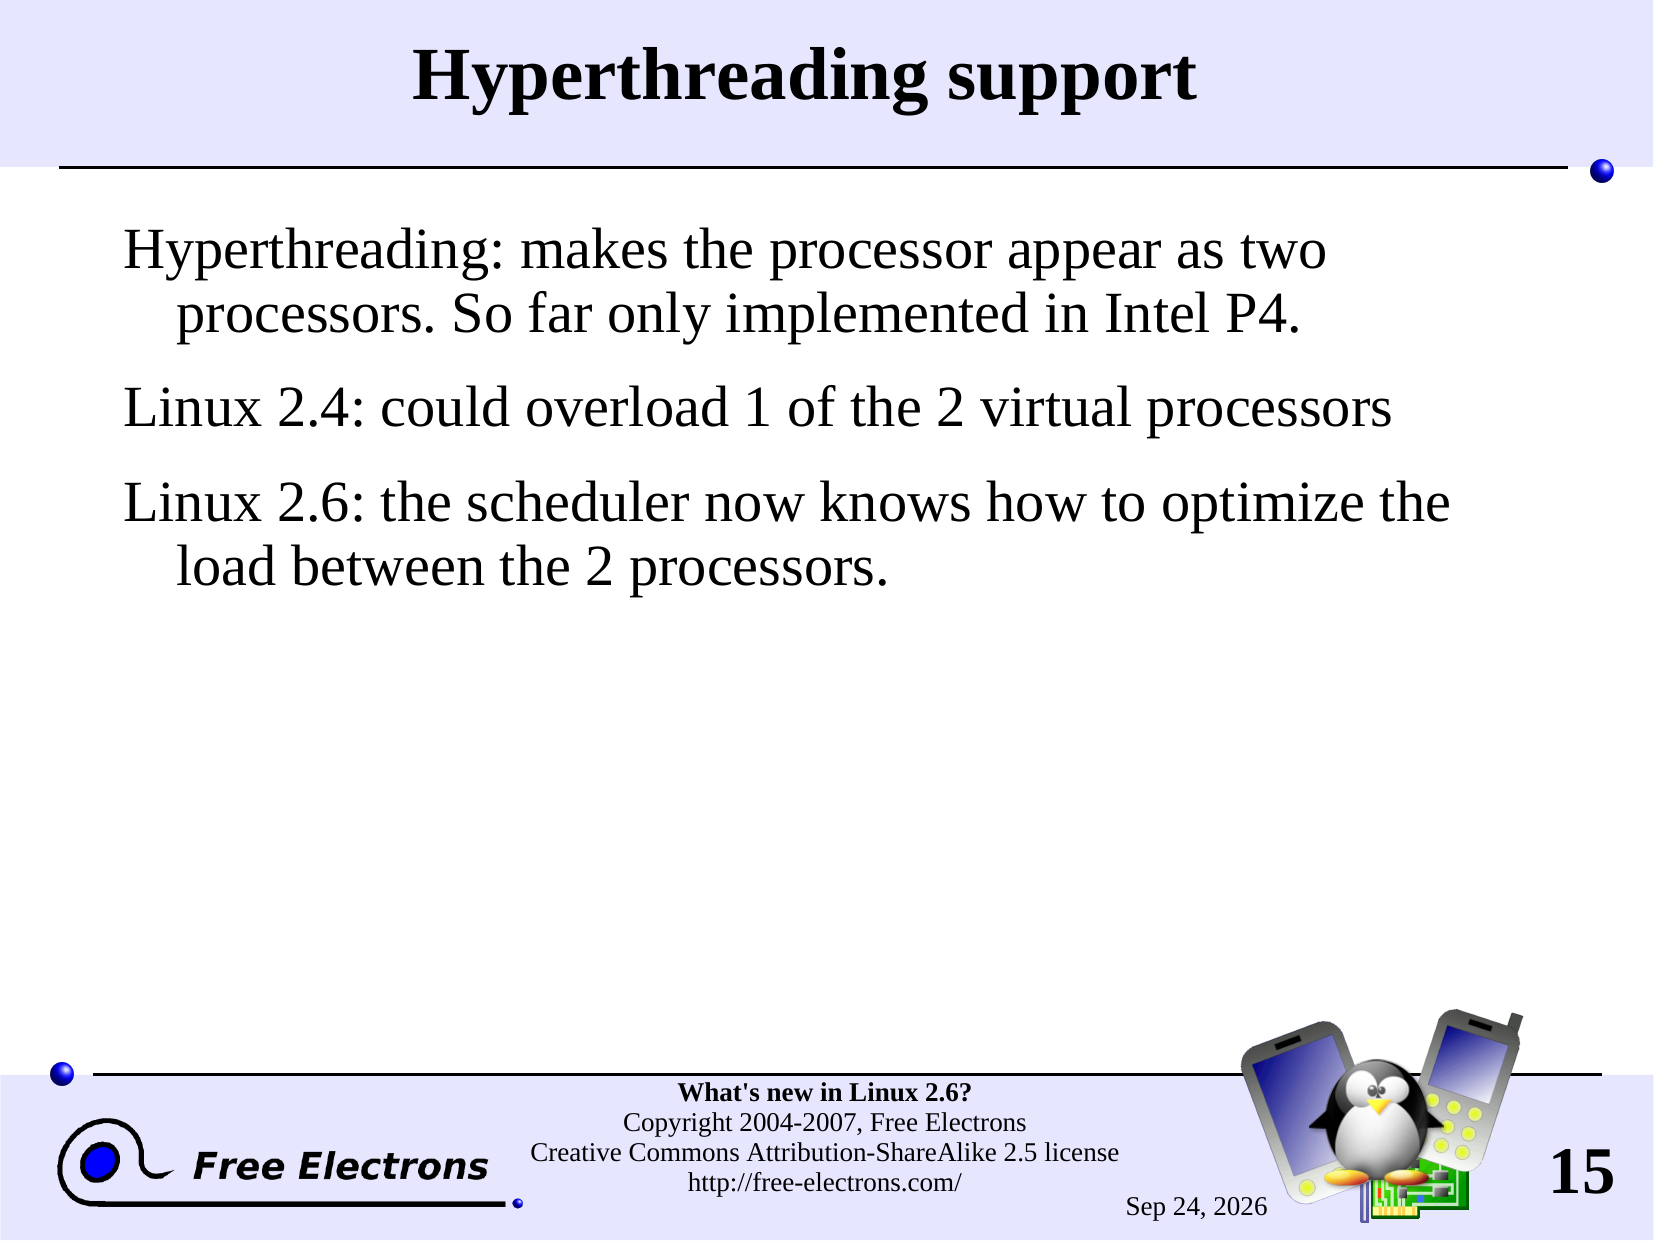

# Hyperthreading support
Hyperthreading: makes the processor appear as two processors. So far only implemented in Intel P4.
Linux 2.4: could overload 1 of the 2 virtual processors
Linux 2.6: the scheduler now knows how to optimize the load between the 2 processors.